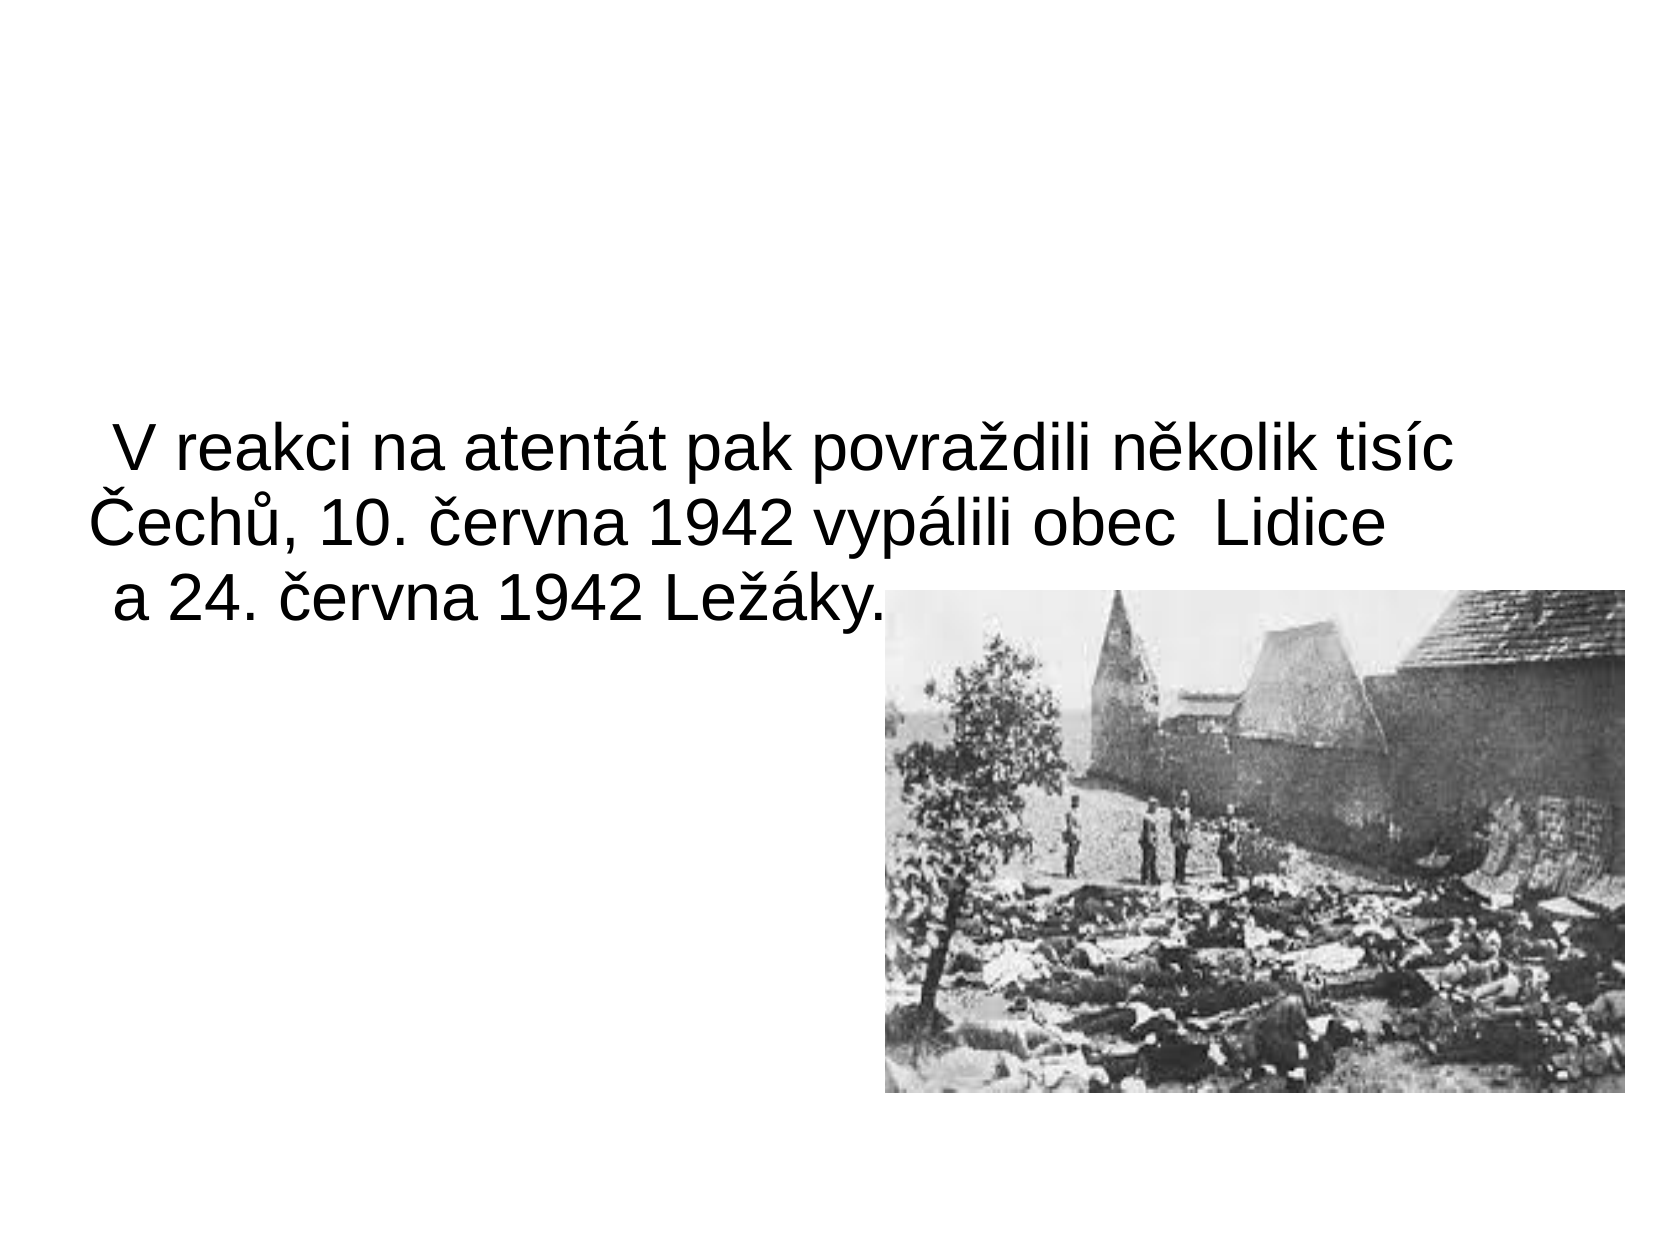

# V reakci na atentát pak povraždili několik tisíc Čechů, 10. června 1942 vypálili obec Lidice
a 24. června 1942 Ležáky.